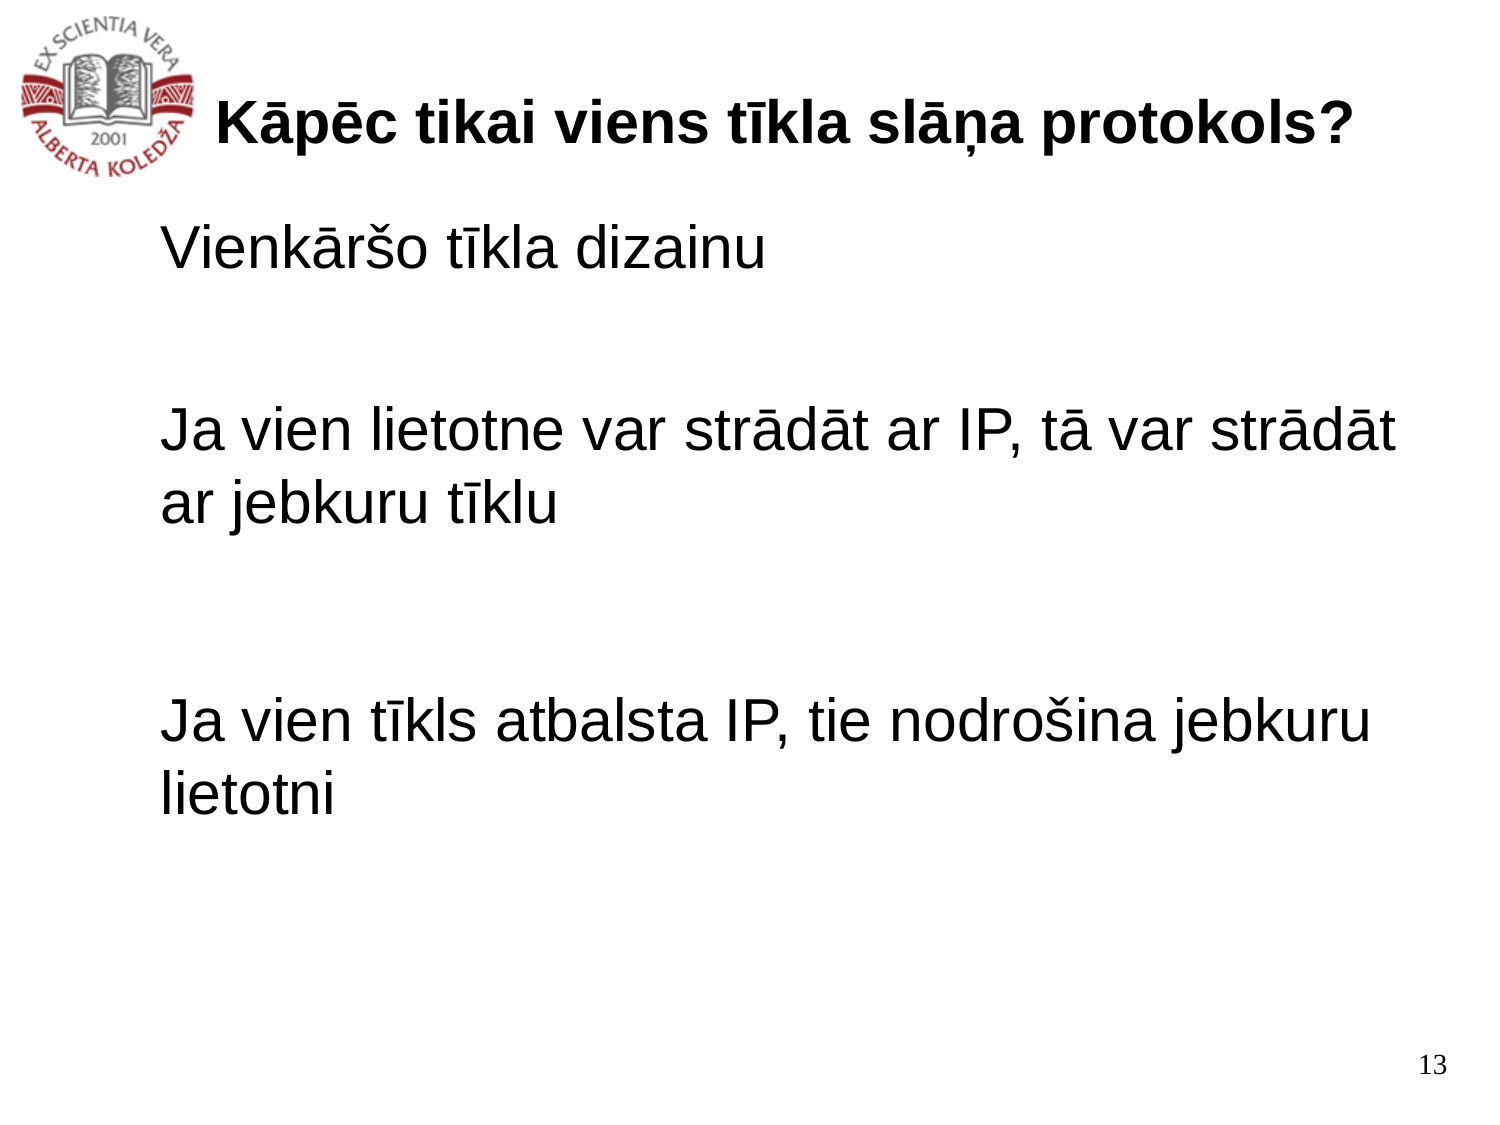

# Kāpēc tikai viens tīkla slāņa protokols?
Vienkāršo tīkla dizainu
Ja vien lietotne var strādāt ar IP, tā var strādāt ar jebkuru tīklu
Ja vien tīkls atbalsta IP, tie nodrošina jebkuru lietotni